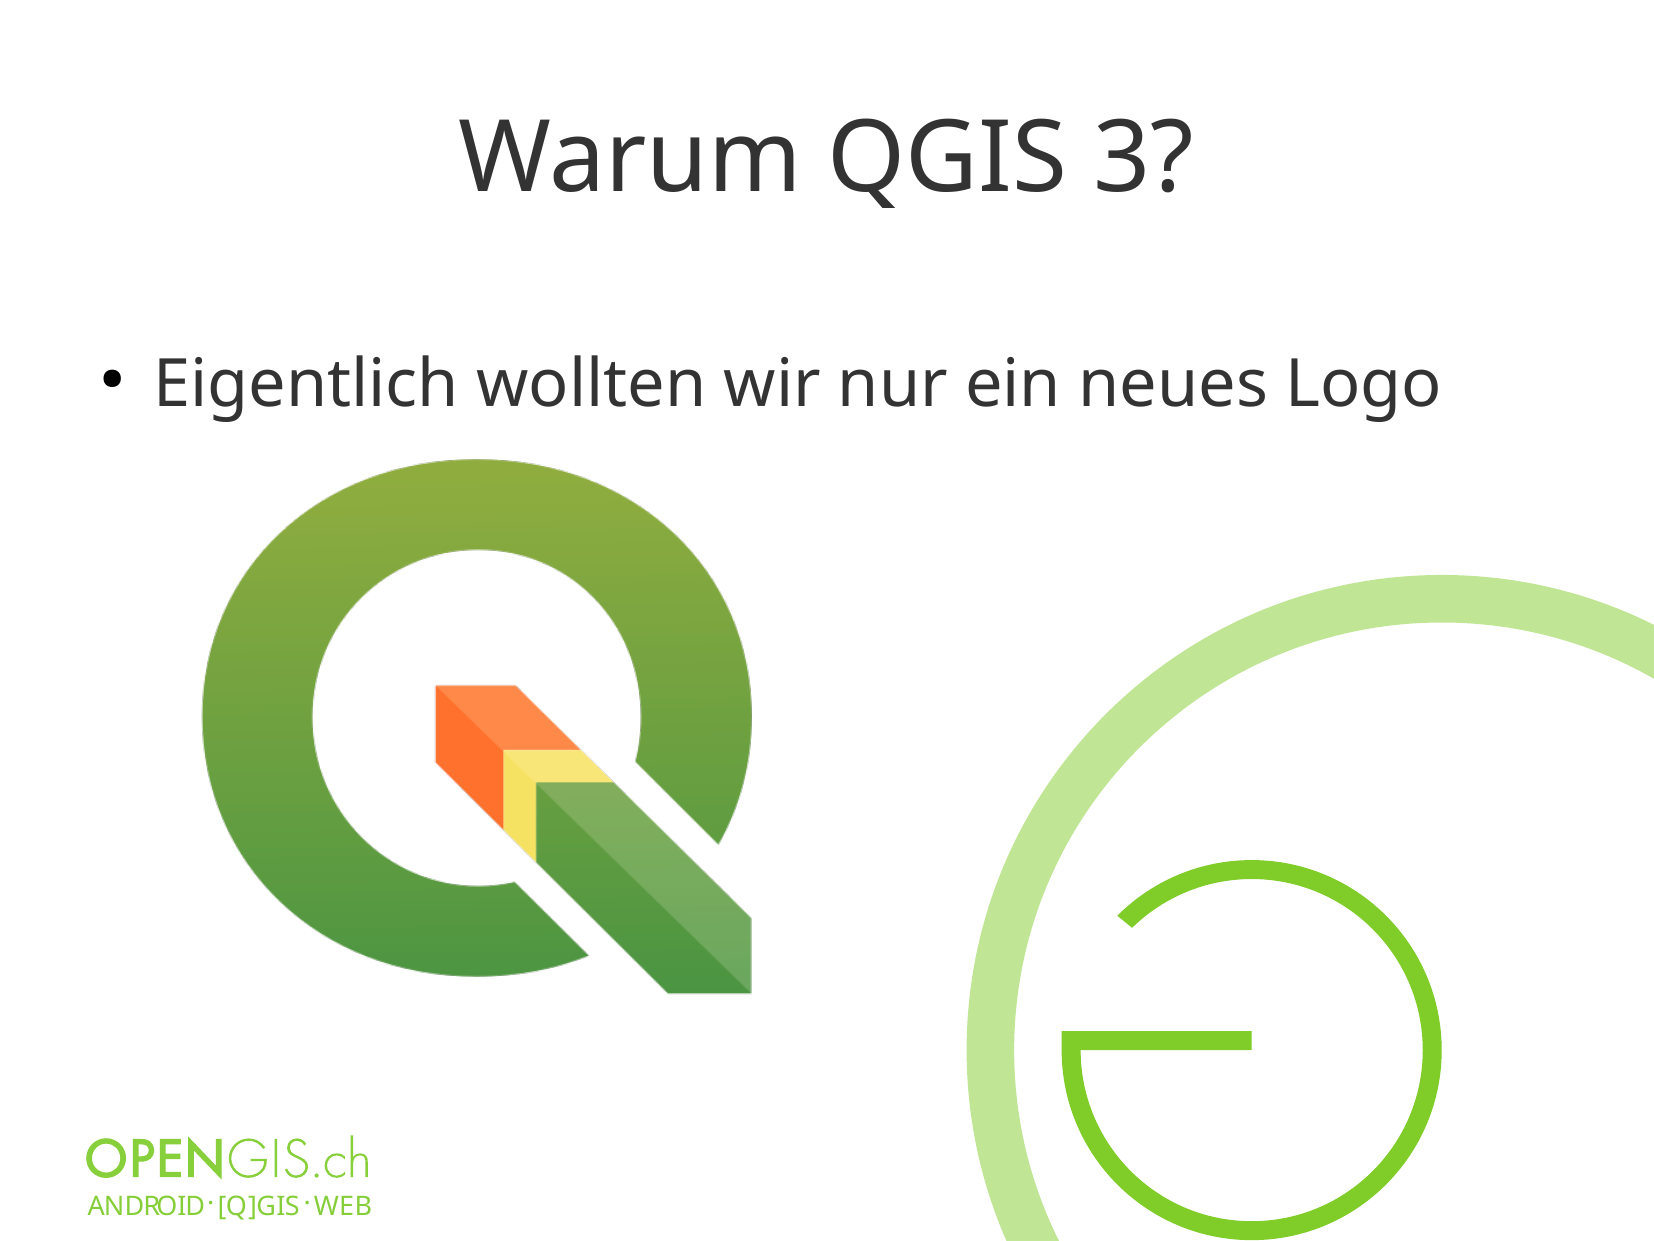

# Warum QGIS 3?
Eigentlich wollten wir nur ein neues Logo